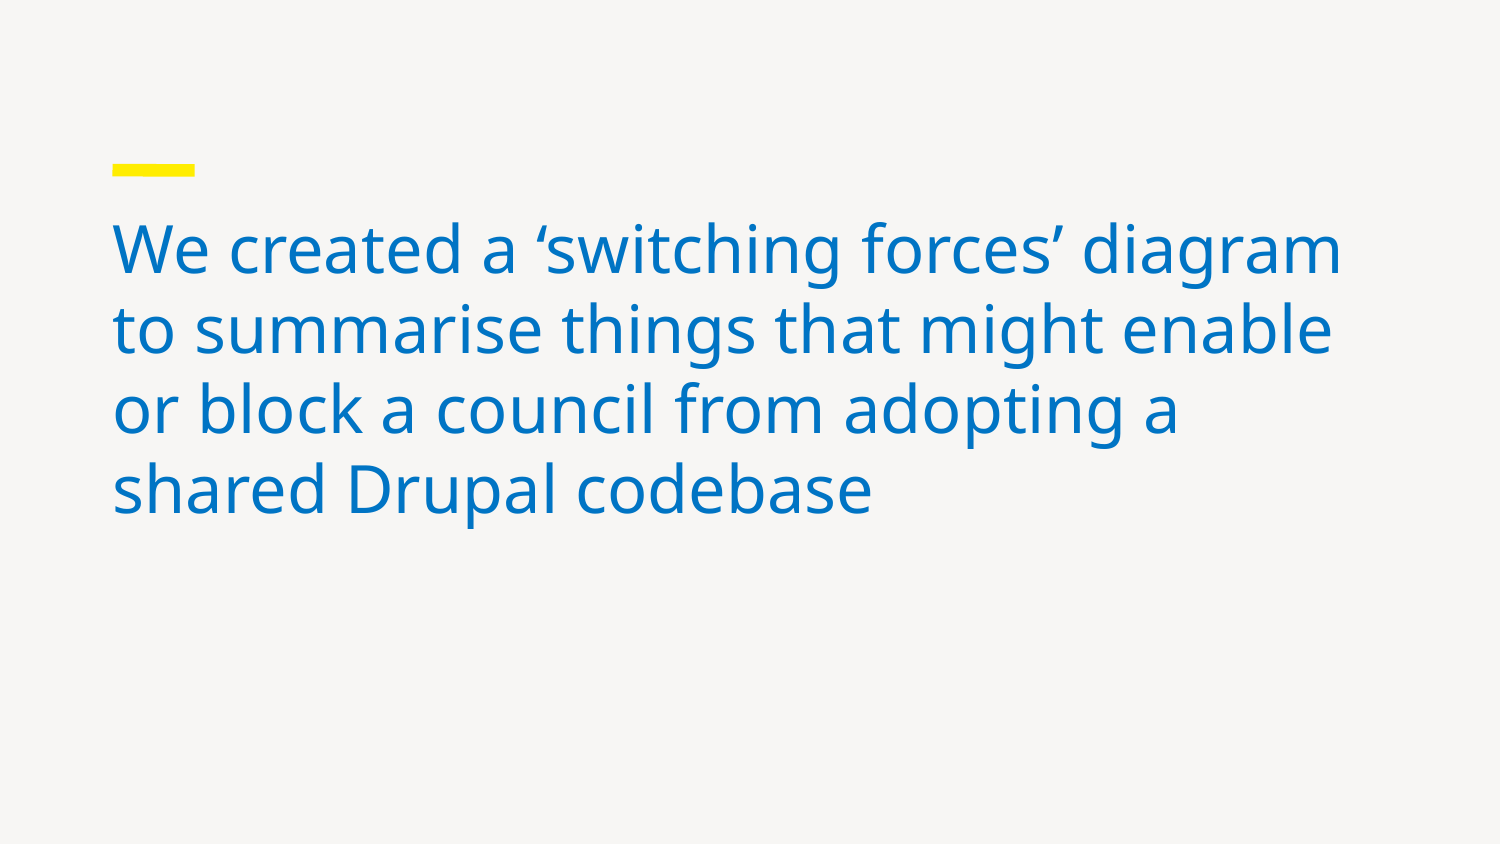

# We created a ‘switching forces’ diagram to summarise things that might enable or block a council from adopting a shared Drupal codebase